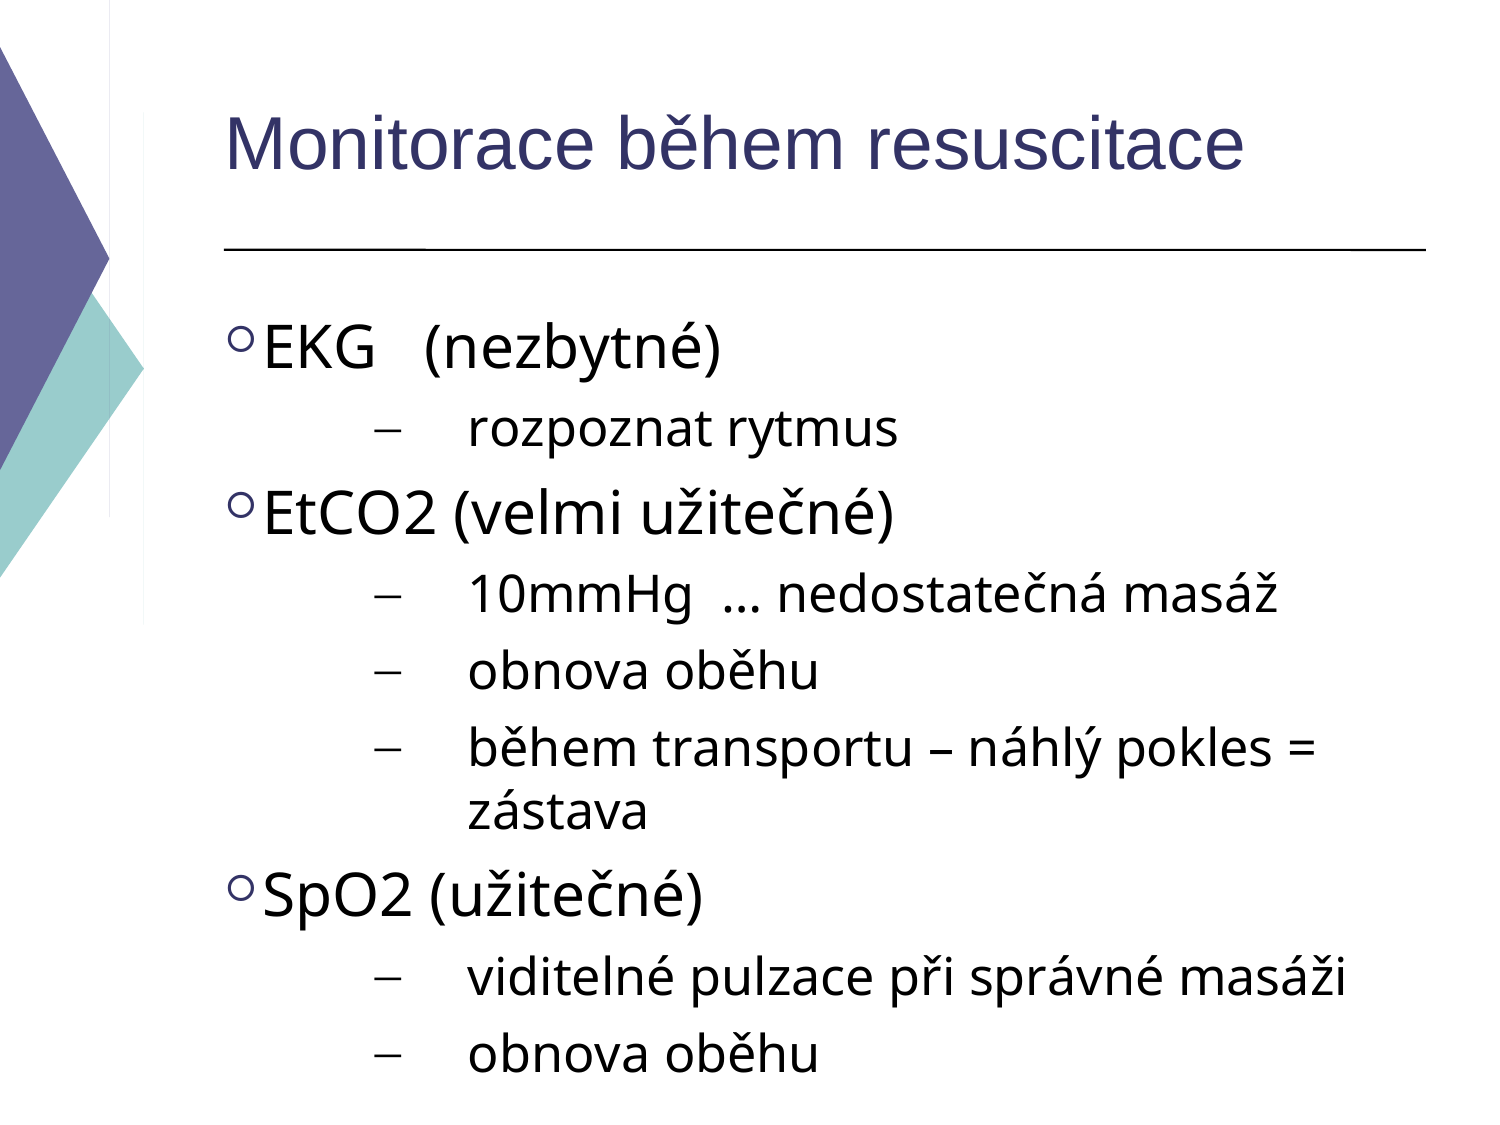

# Monitorace během resuscitace
EKG (nezbytné)
rozpoznat rytmus
EtCO2 (velmi užitečné)
10mmHg … nedostatečná masáž
obnova oběhu
během transportu – náhlý pokles = zástava
SpO2 (užitečné)
viditelné pulzace při správné masáži
obnova oběhu